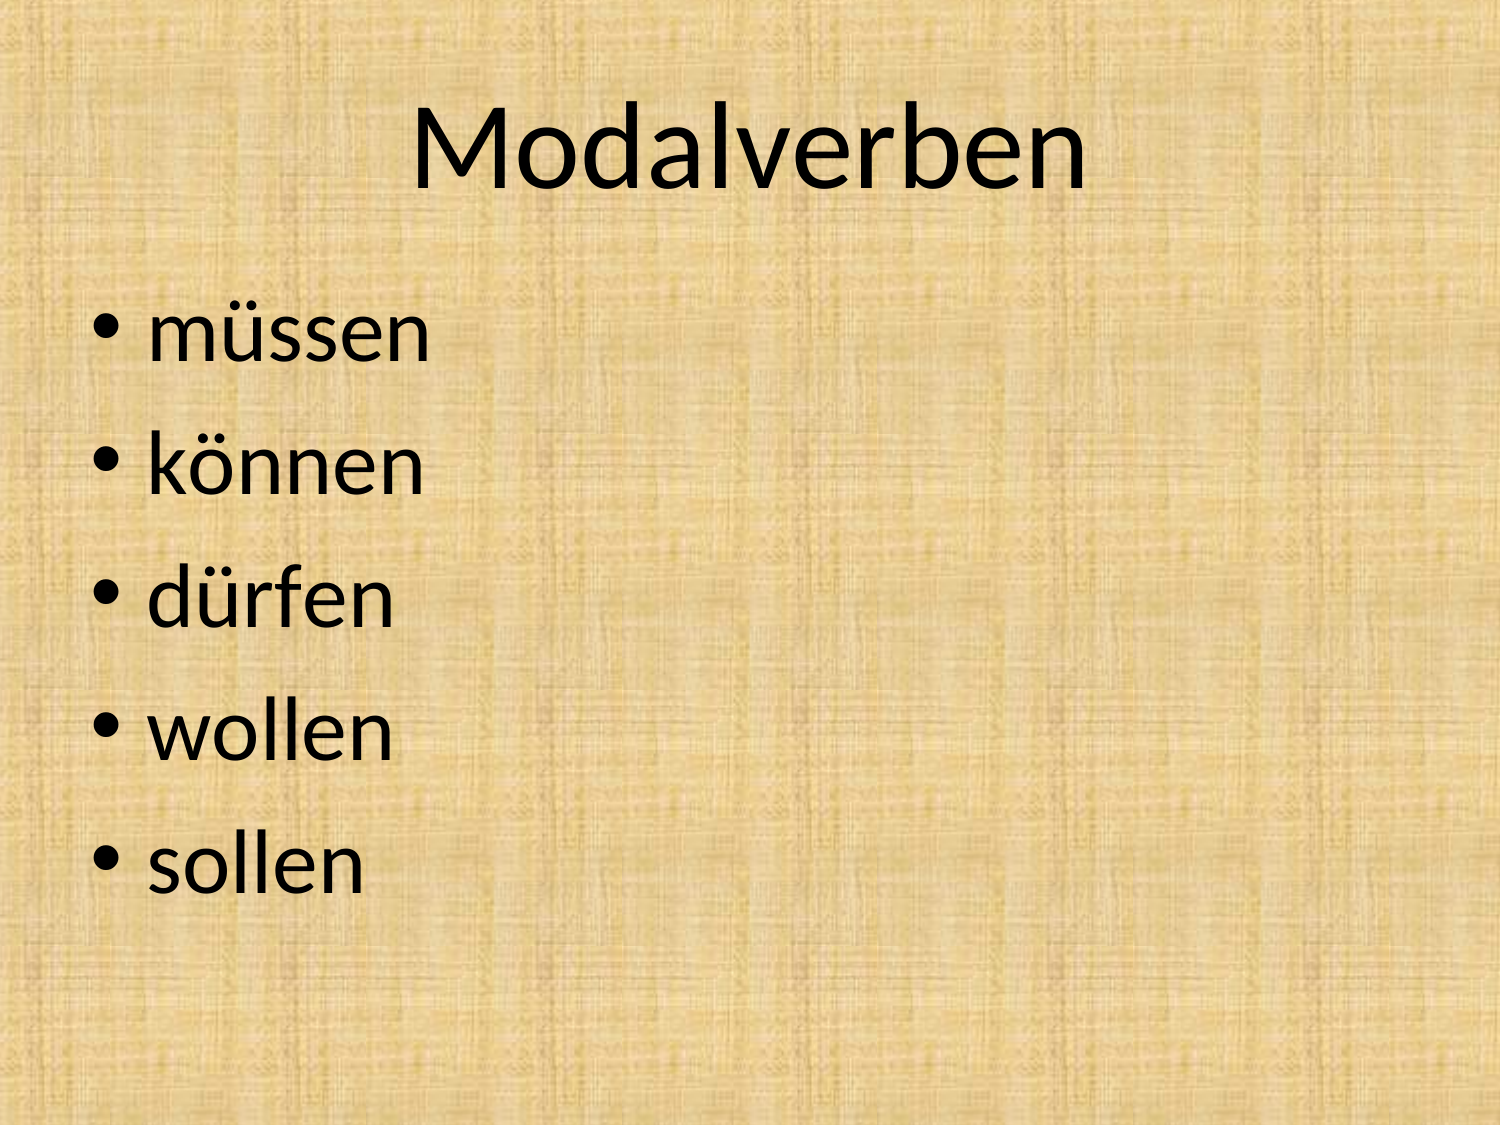

# Modalverben
müssen
können
dürfen
wollen
sollen